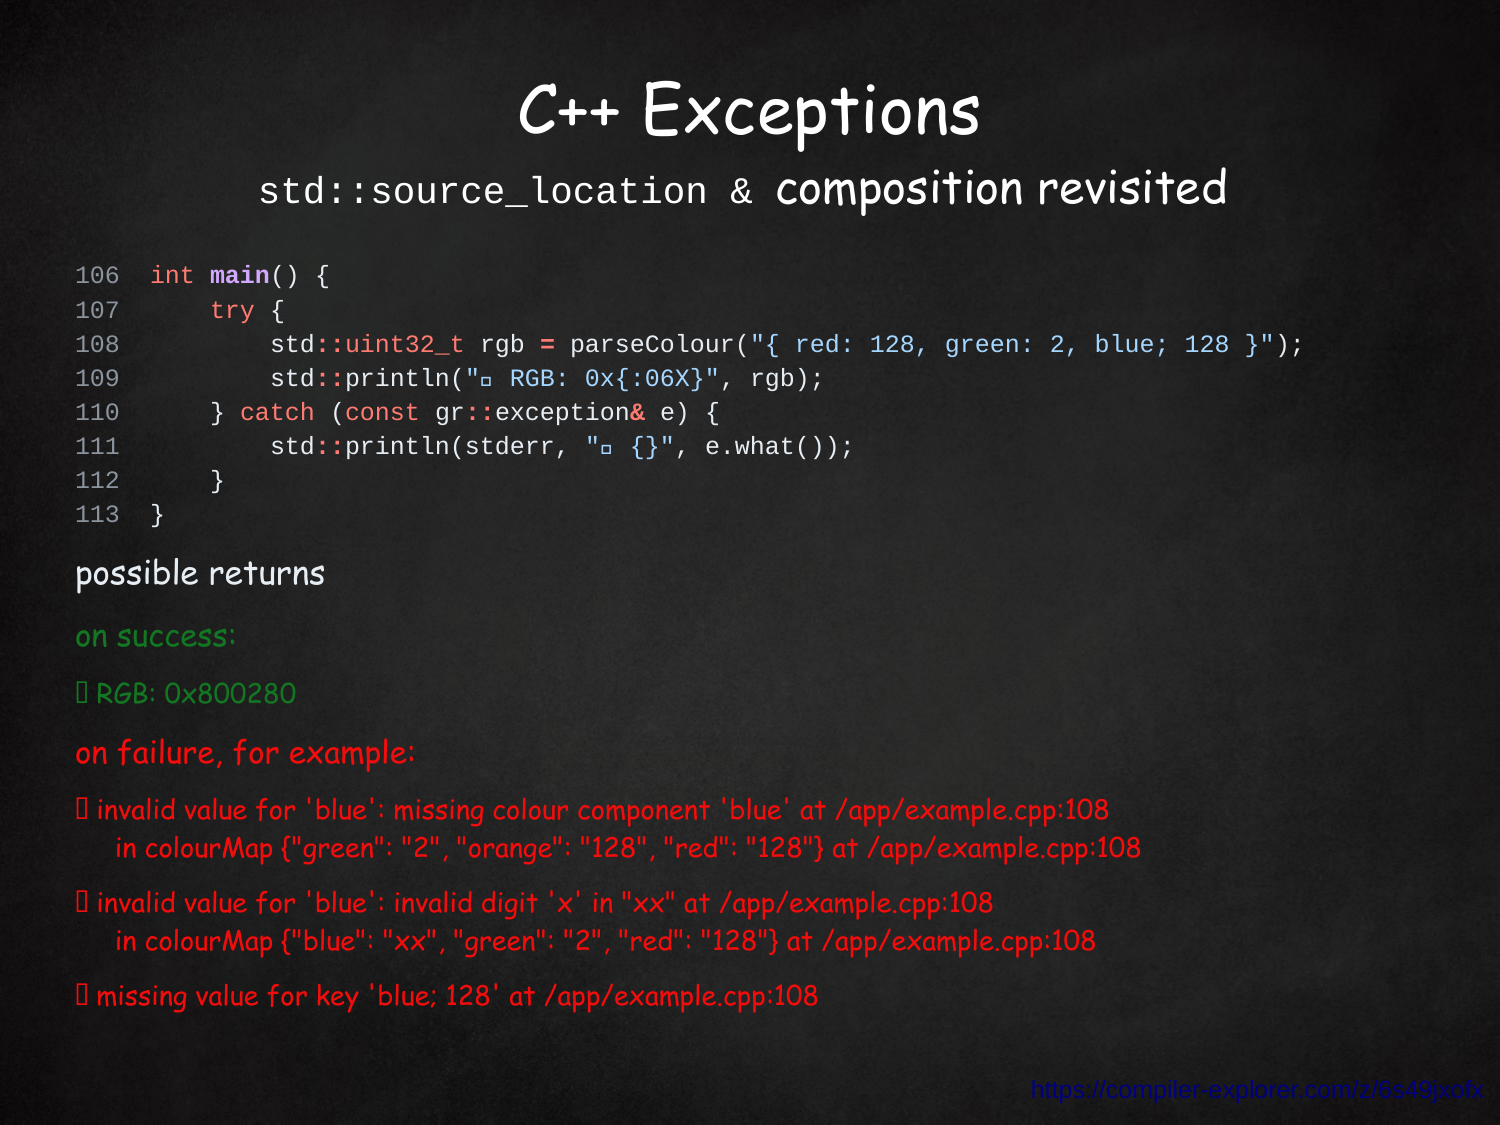

# C++ Exceptions std::source_location & composition revisited
106 int main() {
107 try {
108 std::uint32_t rgb = parseColour("{ red: 128, green: 2, blue; 128 }");
109 std::println("✅ RGB: 0x{:06X}", rgb);
110 } catch (const gr::exception& e) {
111 std::println(stderr, "❌ {}", e.what());
112 }
113 }
possible returns
on success:
✅ RGB: 0x800280
on failure, for example:
❌ invalid value for 'blue': missing colour component 'blue' at /app/example.cpp:108
 in colourMap {"green": "2", "orange": "128", "red": "128"} at /app/example.cpp:108
❌ invalid value for 'blue': invalid digit 'x' in "xx" at /app/example.cpp:108
 in colourMap {"blue": "xx", "green": "2", "red": "128"} at /app/example.cpp:108
❌ missing value for key 'blue; 128' at /app/example.cpp:108
https://compiler-explorer.com/z/6s49jxofx